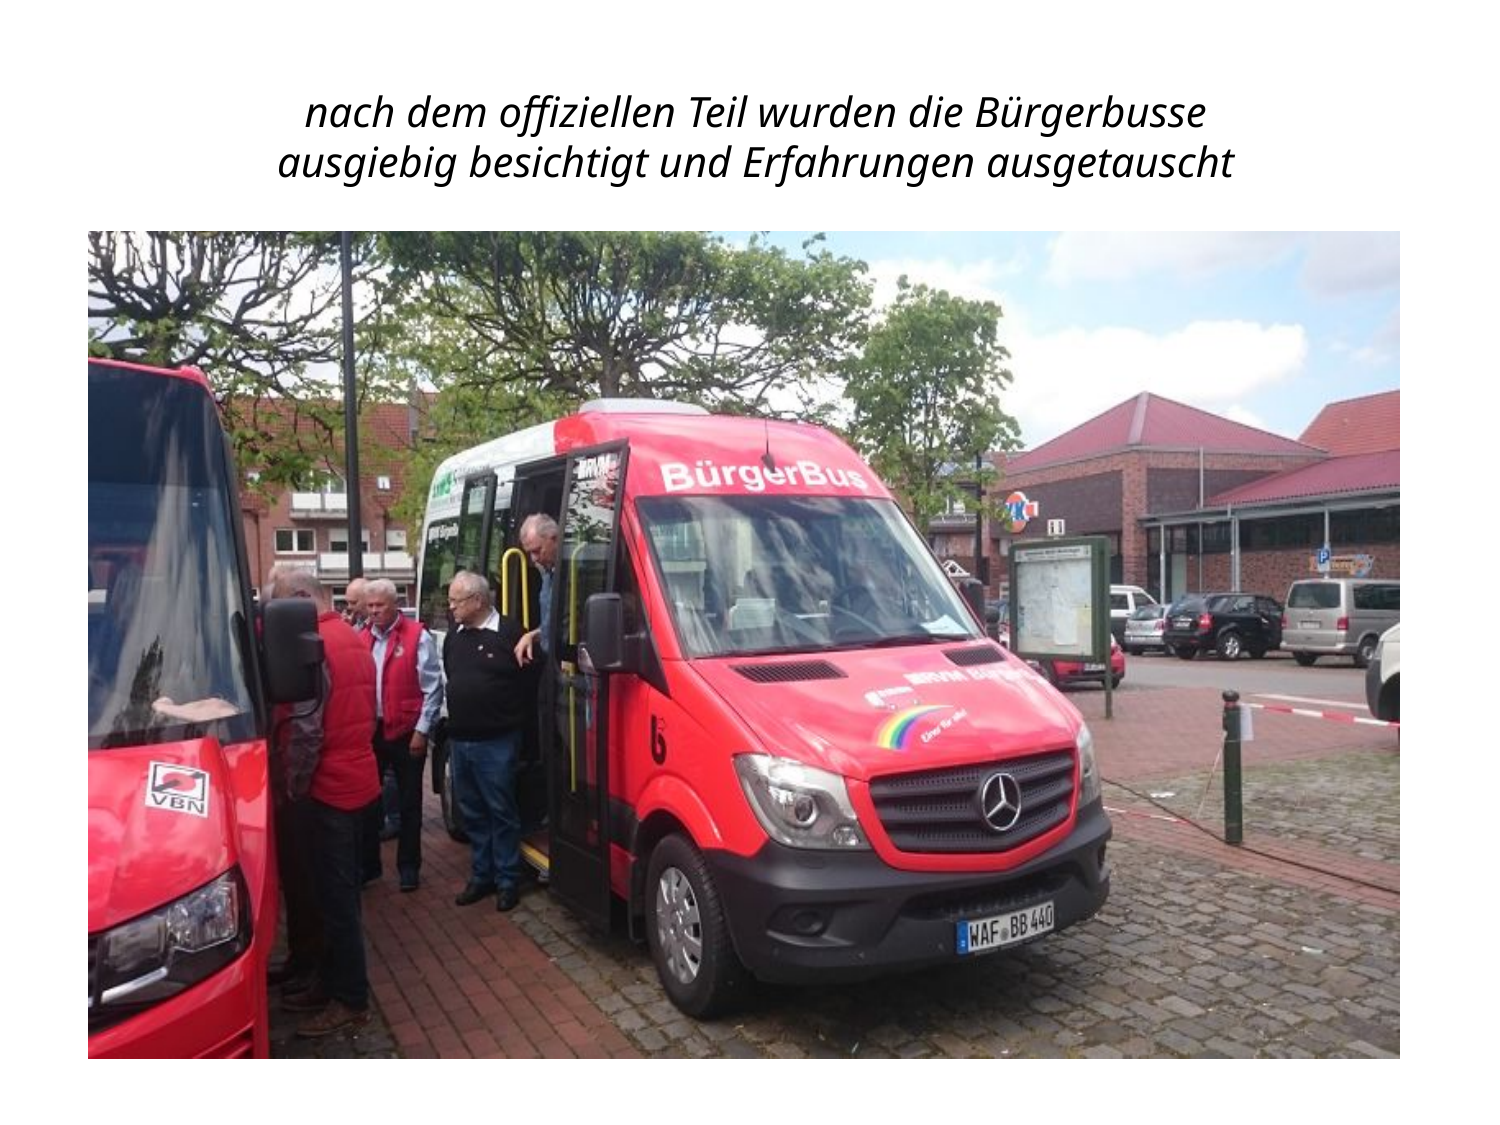

nach dem offiziellen Teil wurden die Bürgerbusse
ausgiebig besichtigt und Erfahrungen ausgetauscht